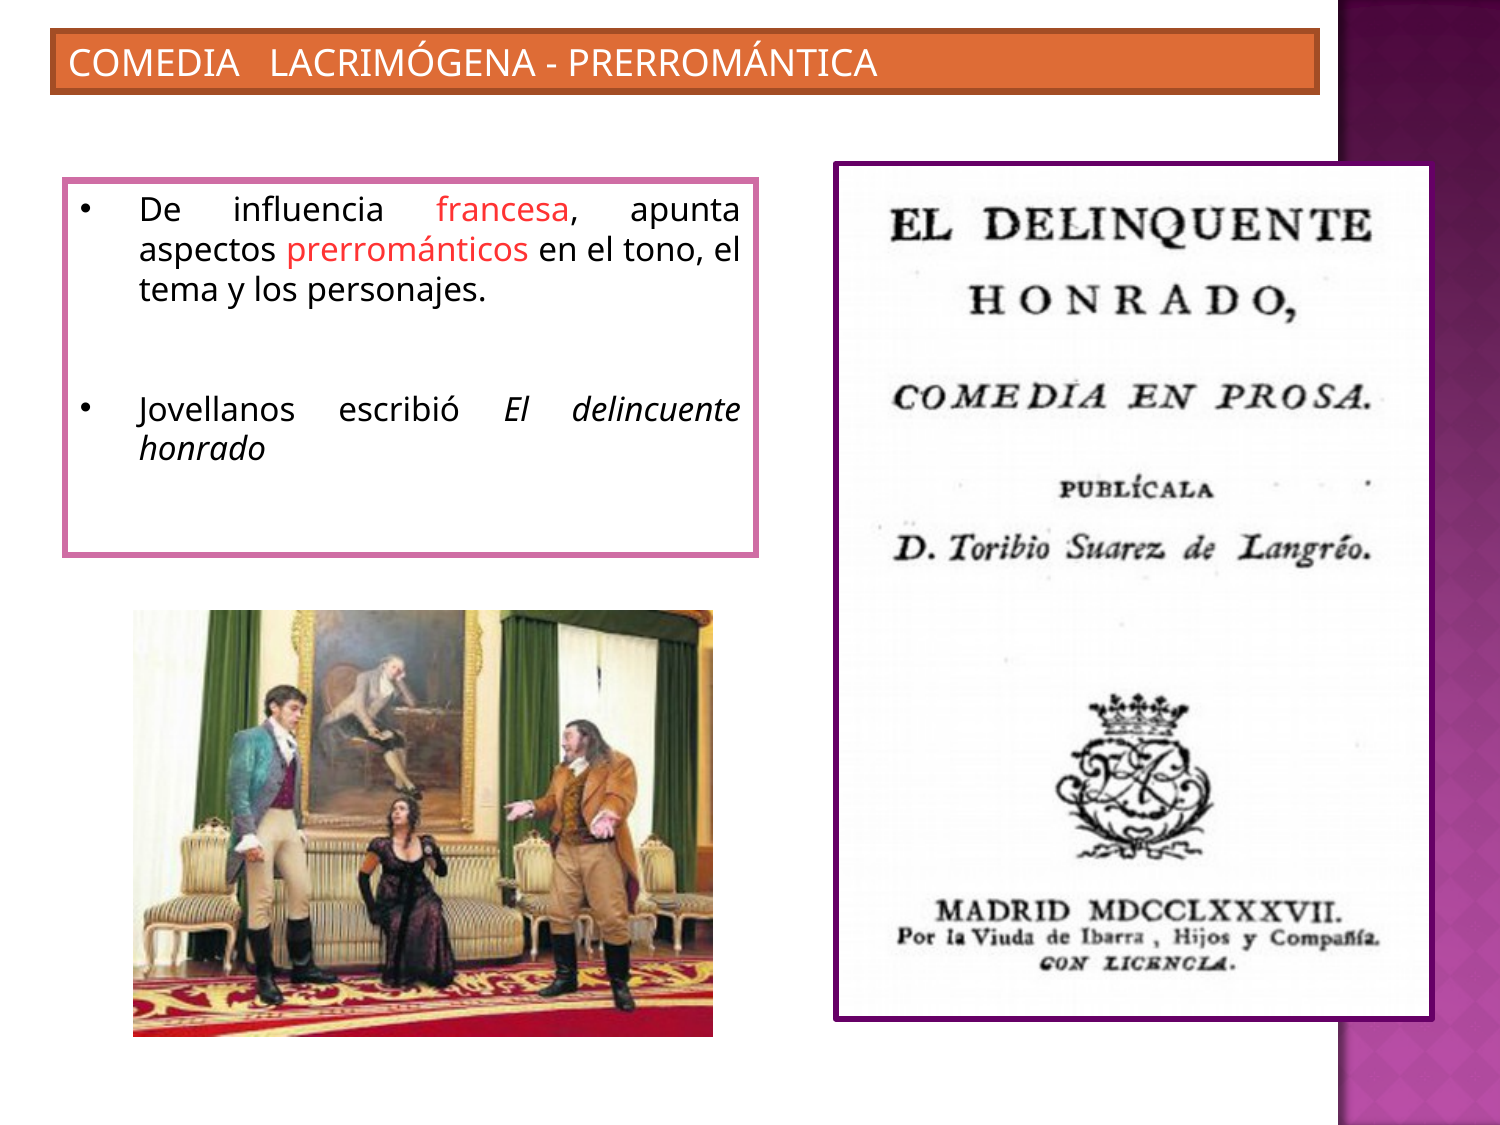

COMEDIA LACRIMÓGENA - PRERROMÁNTICA
De influencia francesa, apunta aspectos prerrománticos en el tono, el tema y los personajes.
Jovellanos escribió El delincuente honrado